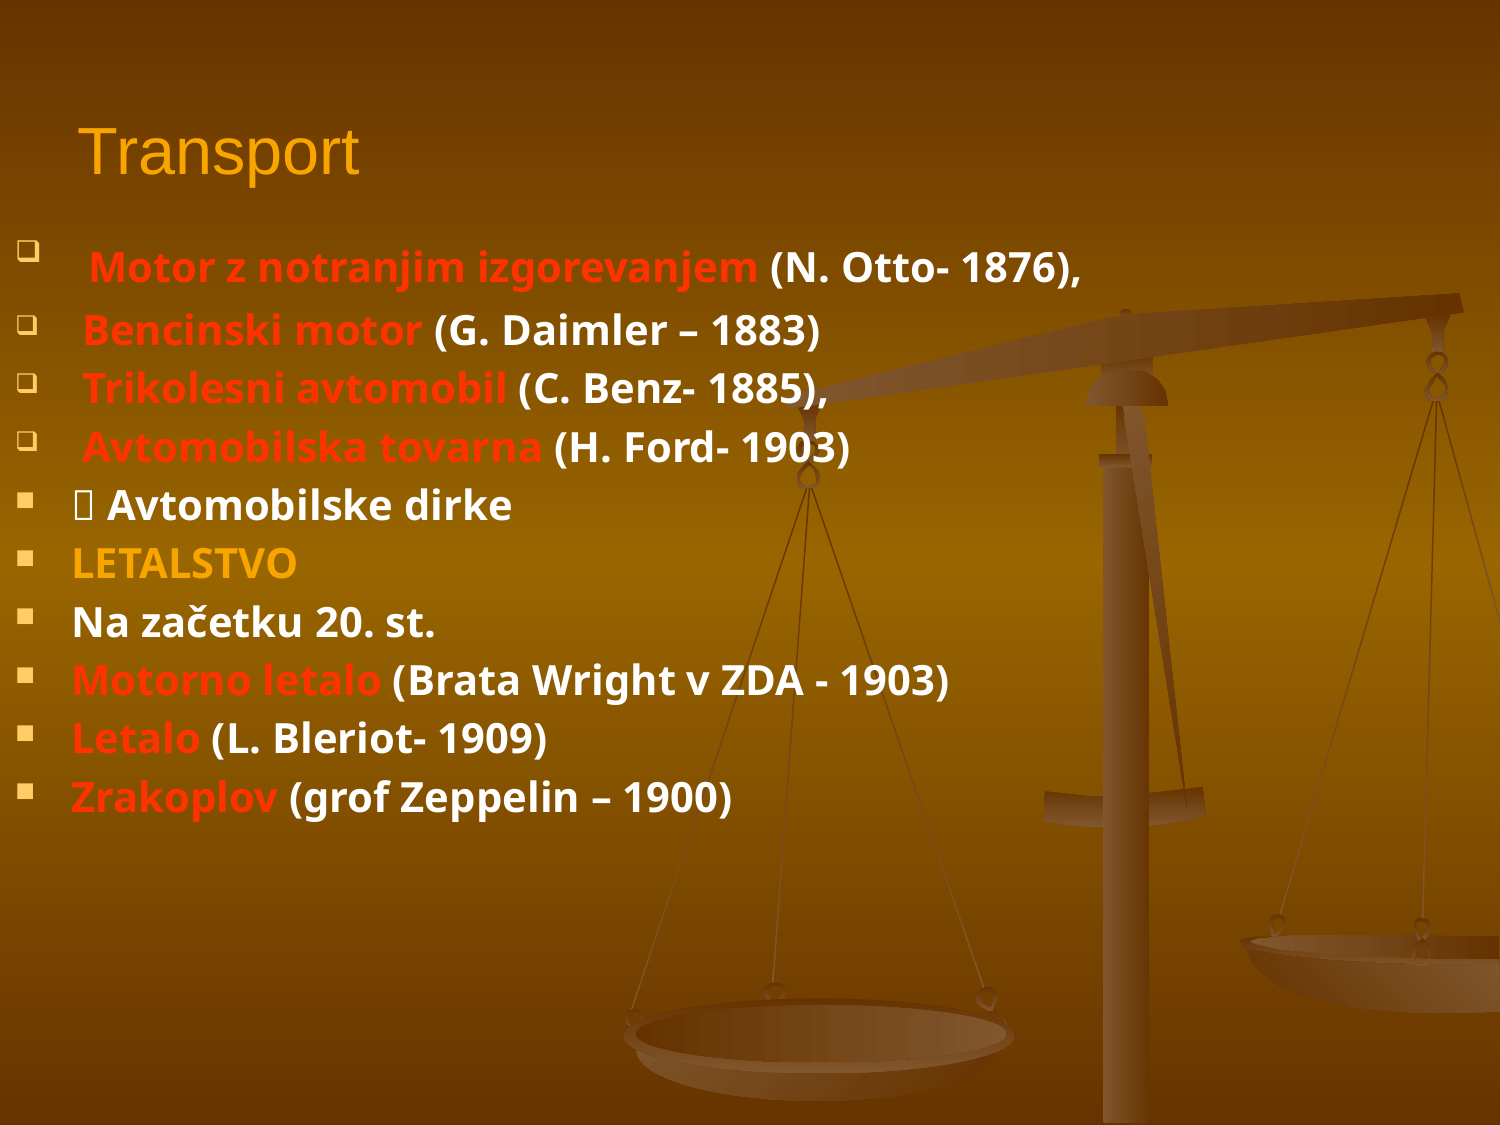

# Transport
 Motor z notranjim izgorevanjem (N. Otto- 1876),
 Bencinski motor (G. Daimler – 1883)
 Trikolesni avtomobil (C. Benz- 1885),
 Avtomobilska tovarna (H. Ford- 1903)
 Avtomobilske dirke
LETALSTVO
Na začetku 20. st.
Motorno letalo (Brata Wright v ZDA - 1903)
Letalo (L. Bleriot- 1909)
Zrakoplov (grof Zeppelin – 1900)